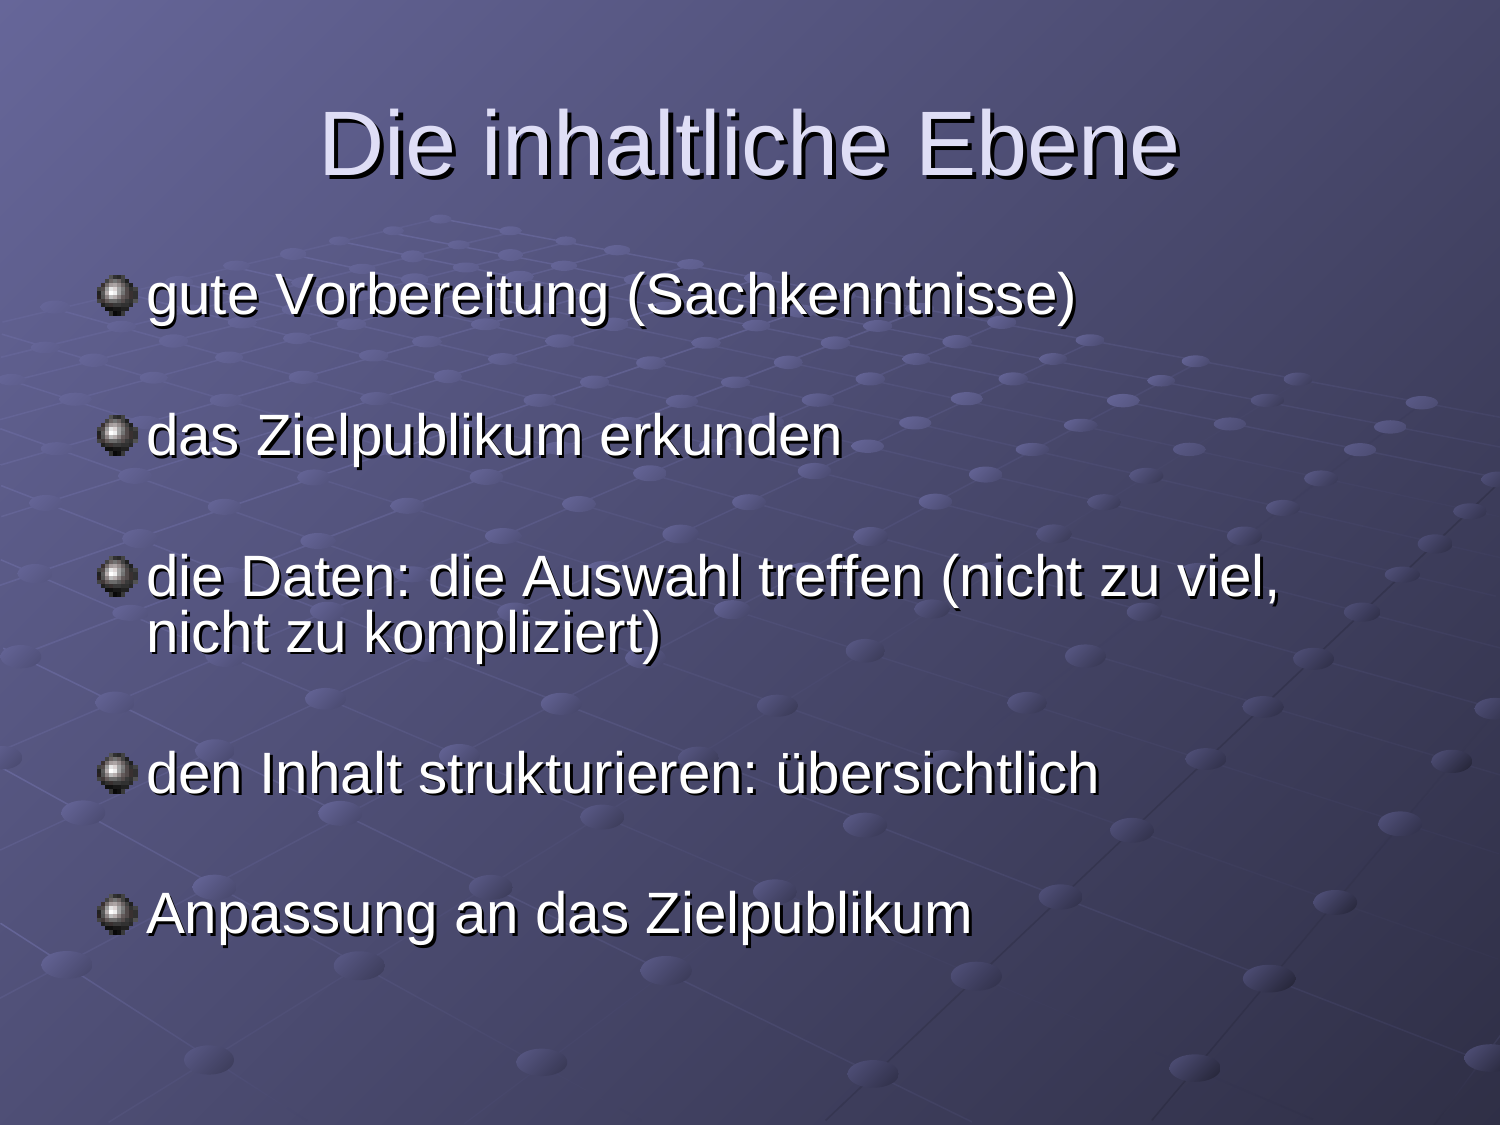

# Die inhaltliche Ebene
gute Vorbereitung (Sachkenntnisse)
das Zielpublikum erkunden
die Daten: die Auswahl treffen (nicht zu viel, nicht zu kompliziert)
den Inhalt strukturieren: übersichtlich
Anpassung an das Zielpublikum